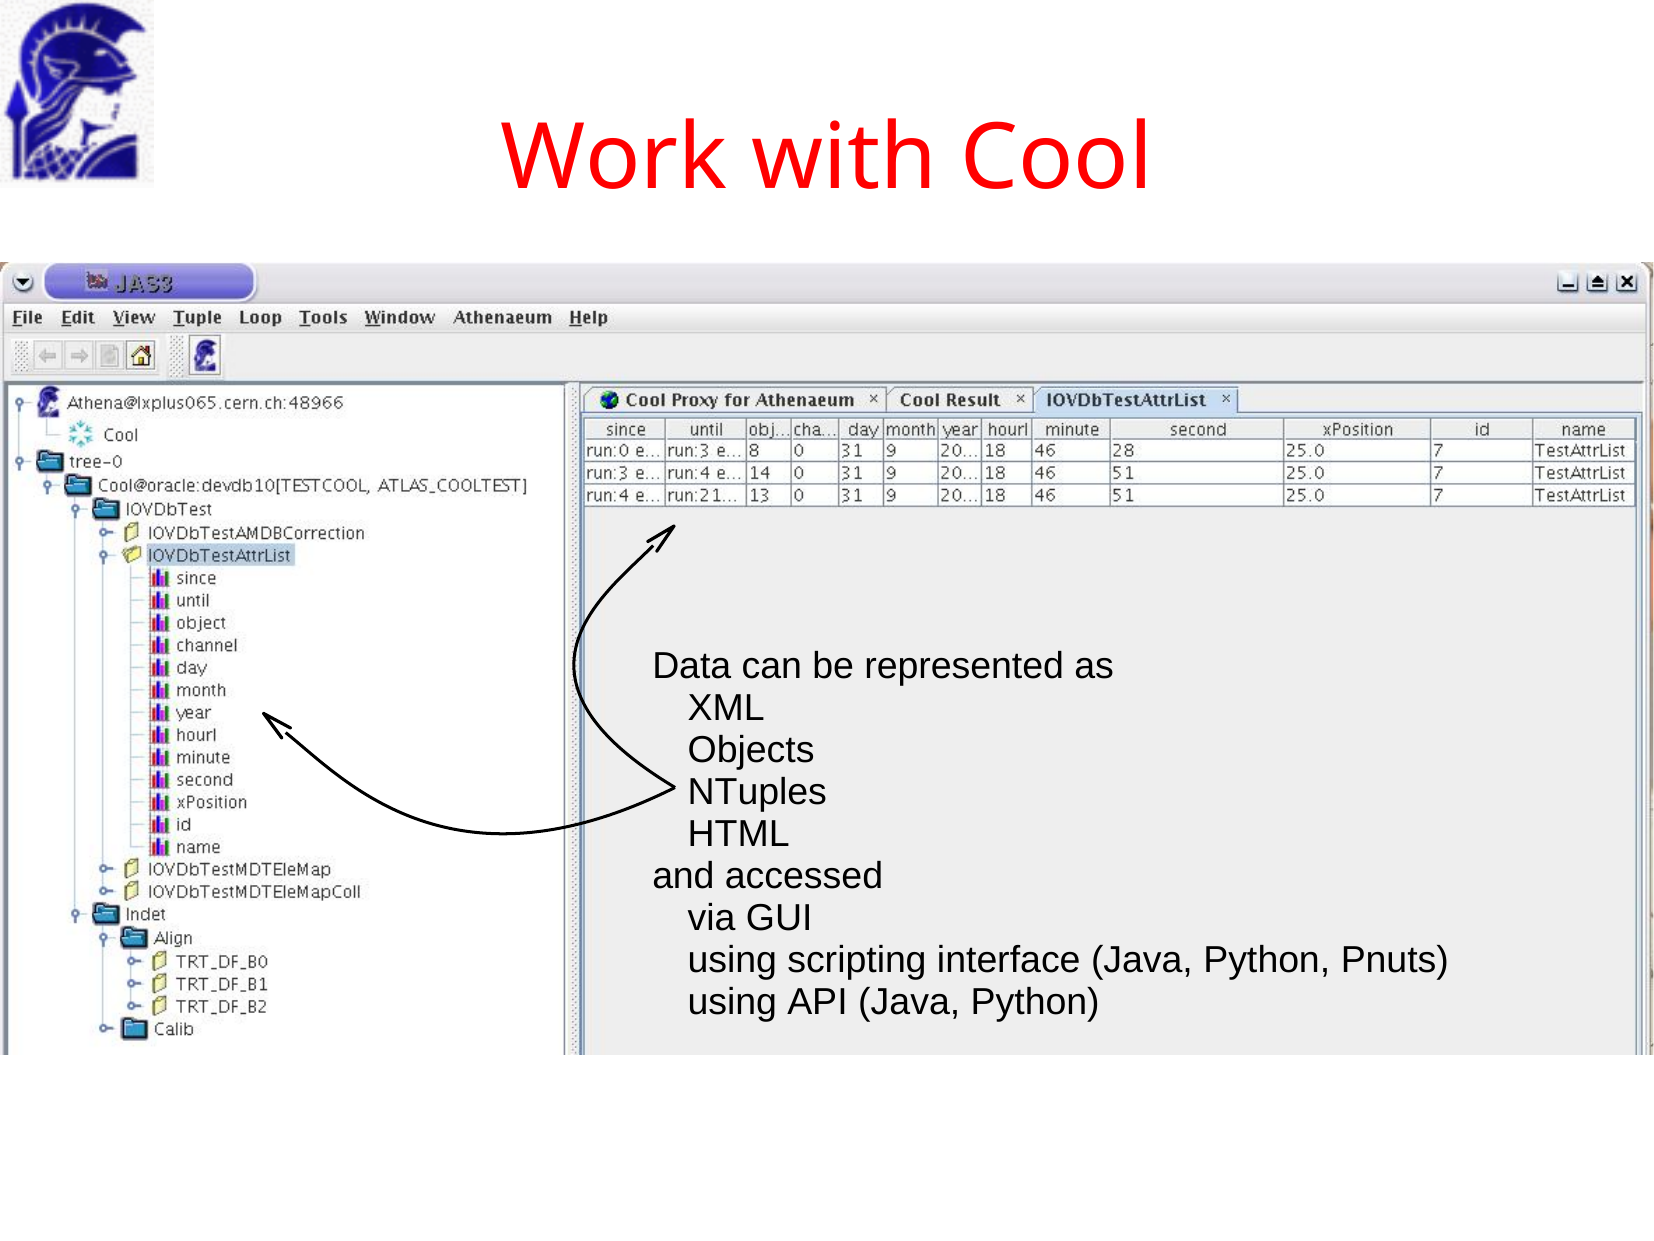

# Work with Cool
Data can be represented as
XML
Objects
NTuples
HTML
and accessed
via GUI
using scripting interface (Java, Python, Pnuts)
using API (Java, Python)